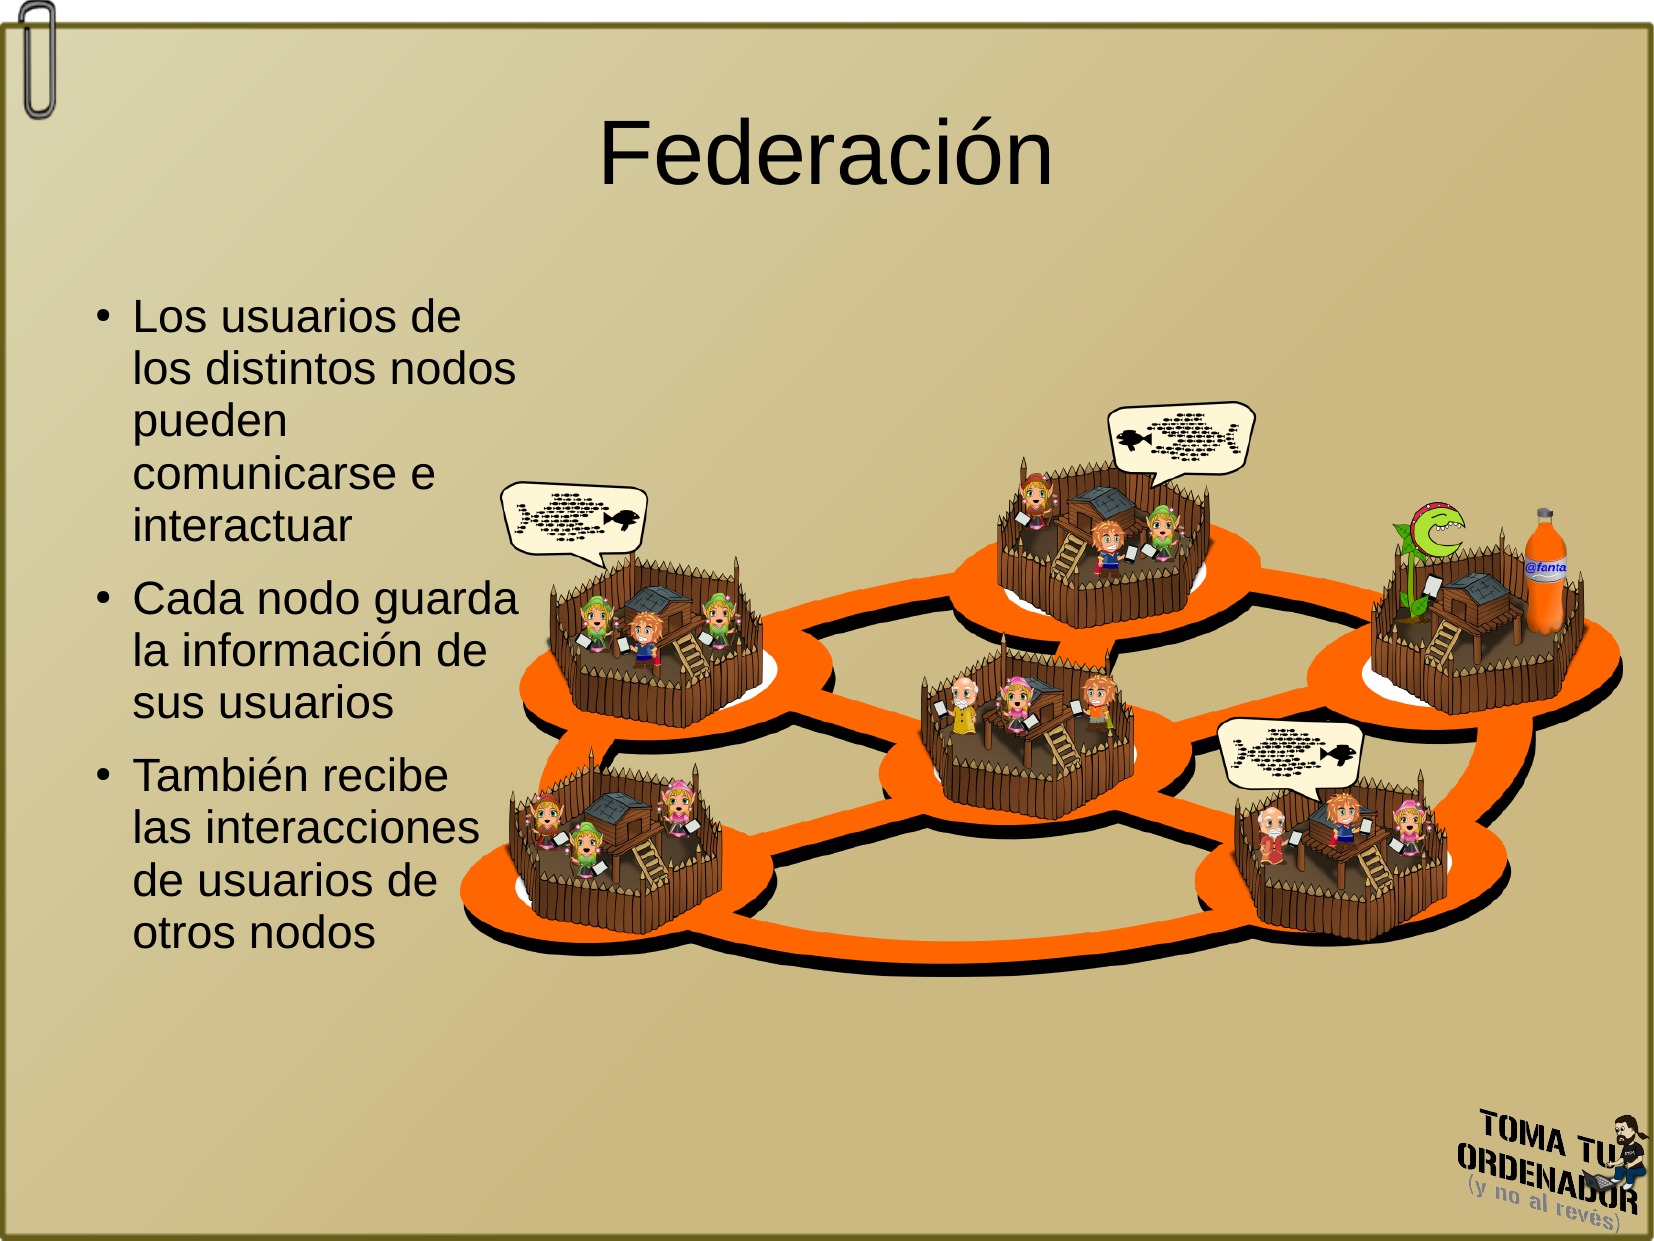

# Federación
Los usuarios de los distintos nodos pueden comunicarse e interactuar
Cada nodo guarda la información de sus usuarios
También recibe las interacciones de usuarios de otros nodos